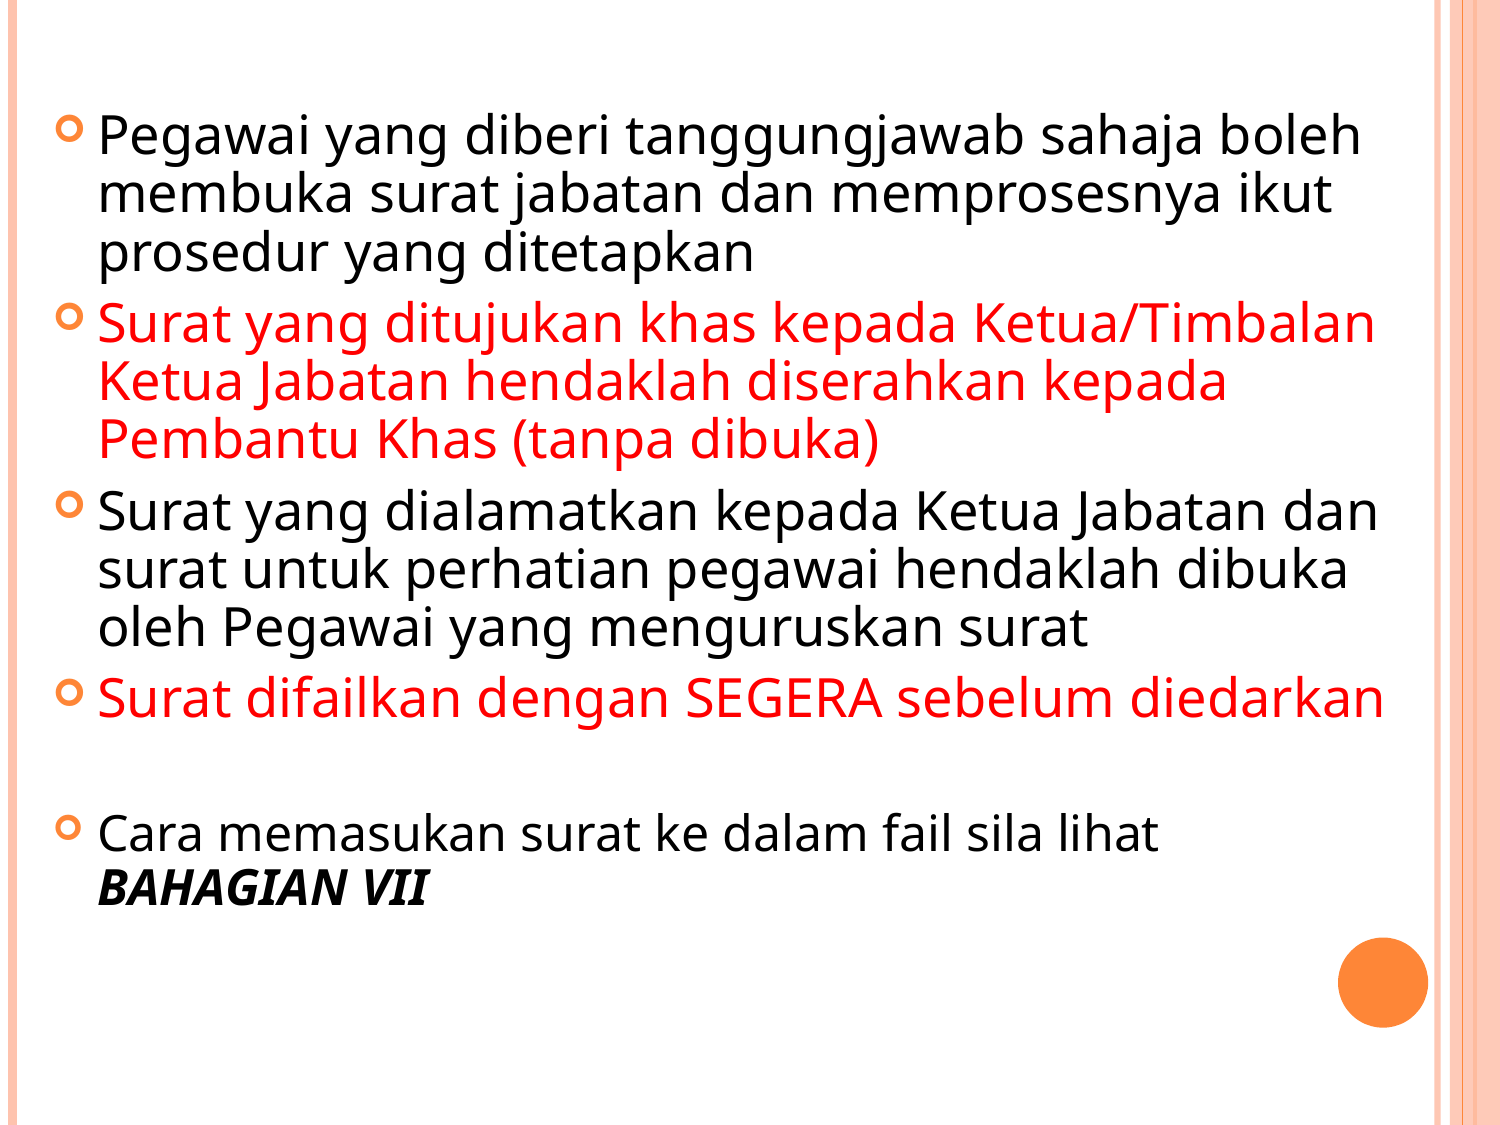

# Pegawai yang diberi tanggungjawab sahaja boleh membuka surat jabatan dan memprosesnya ikut prosedur yang ditetapkan
Surat yang ditujukan khas kepada Ketua/Timbalan Ketua Jabatan hendaklah diserahkan kepada Pembantu Khas (tanpa dibuka)
Surat yang dialamatkan kepada Ketua Jabatan dan surat untuk perhatian pegawai hendaklah dibuka oleh Pegawai yang menguruskan surat
Surat difailkan dengan SEGERA sebelum diedarkan
Cara memasukan surat ke dalam fail sila lihat BAHAGIAN VII